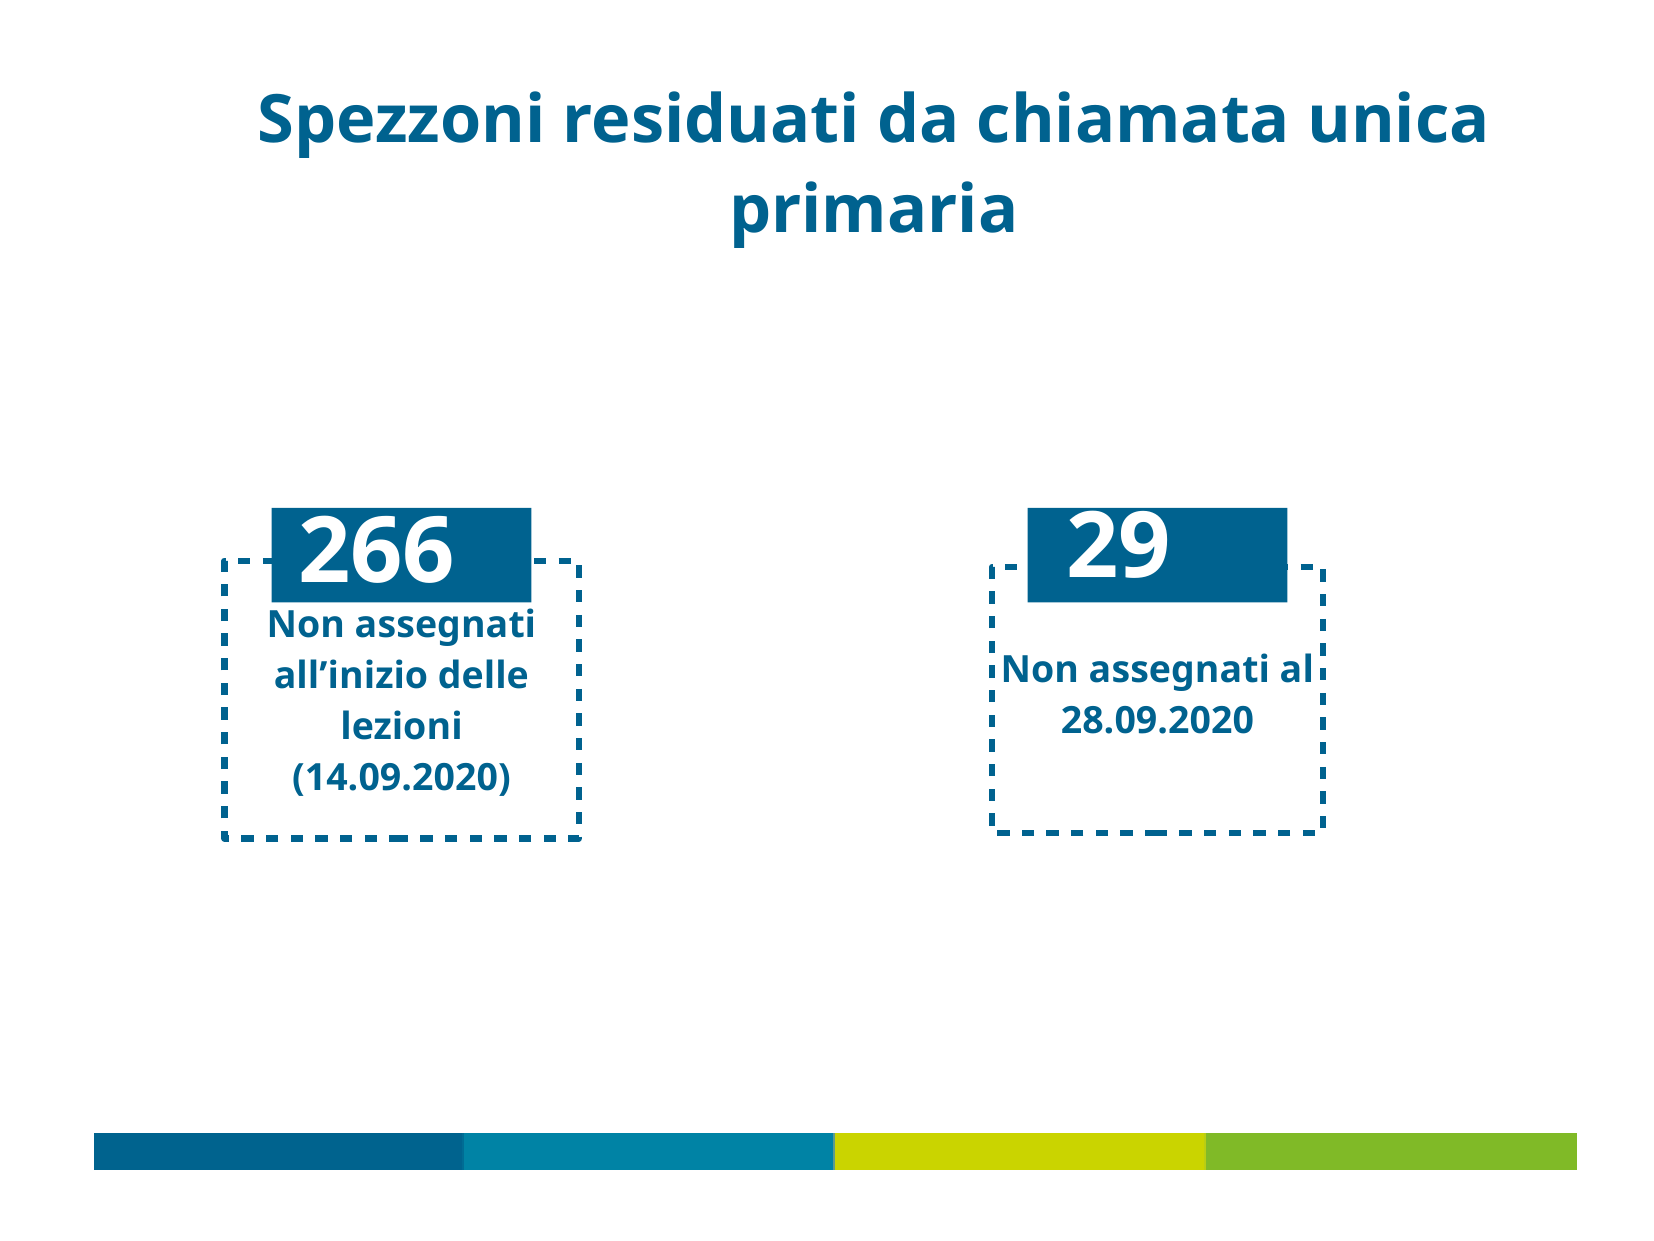

Spezzoni residuati da chiamata unica primaria
 29
266
Non assegnati al 28.09.2020
Non assegnati all’inizio delle lezioni (14.09.2020)